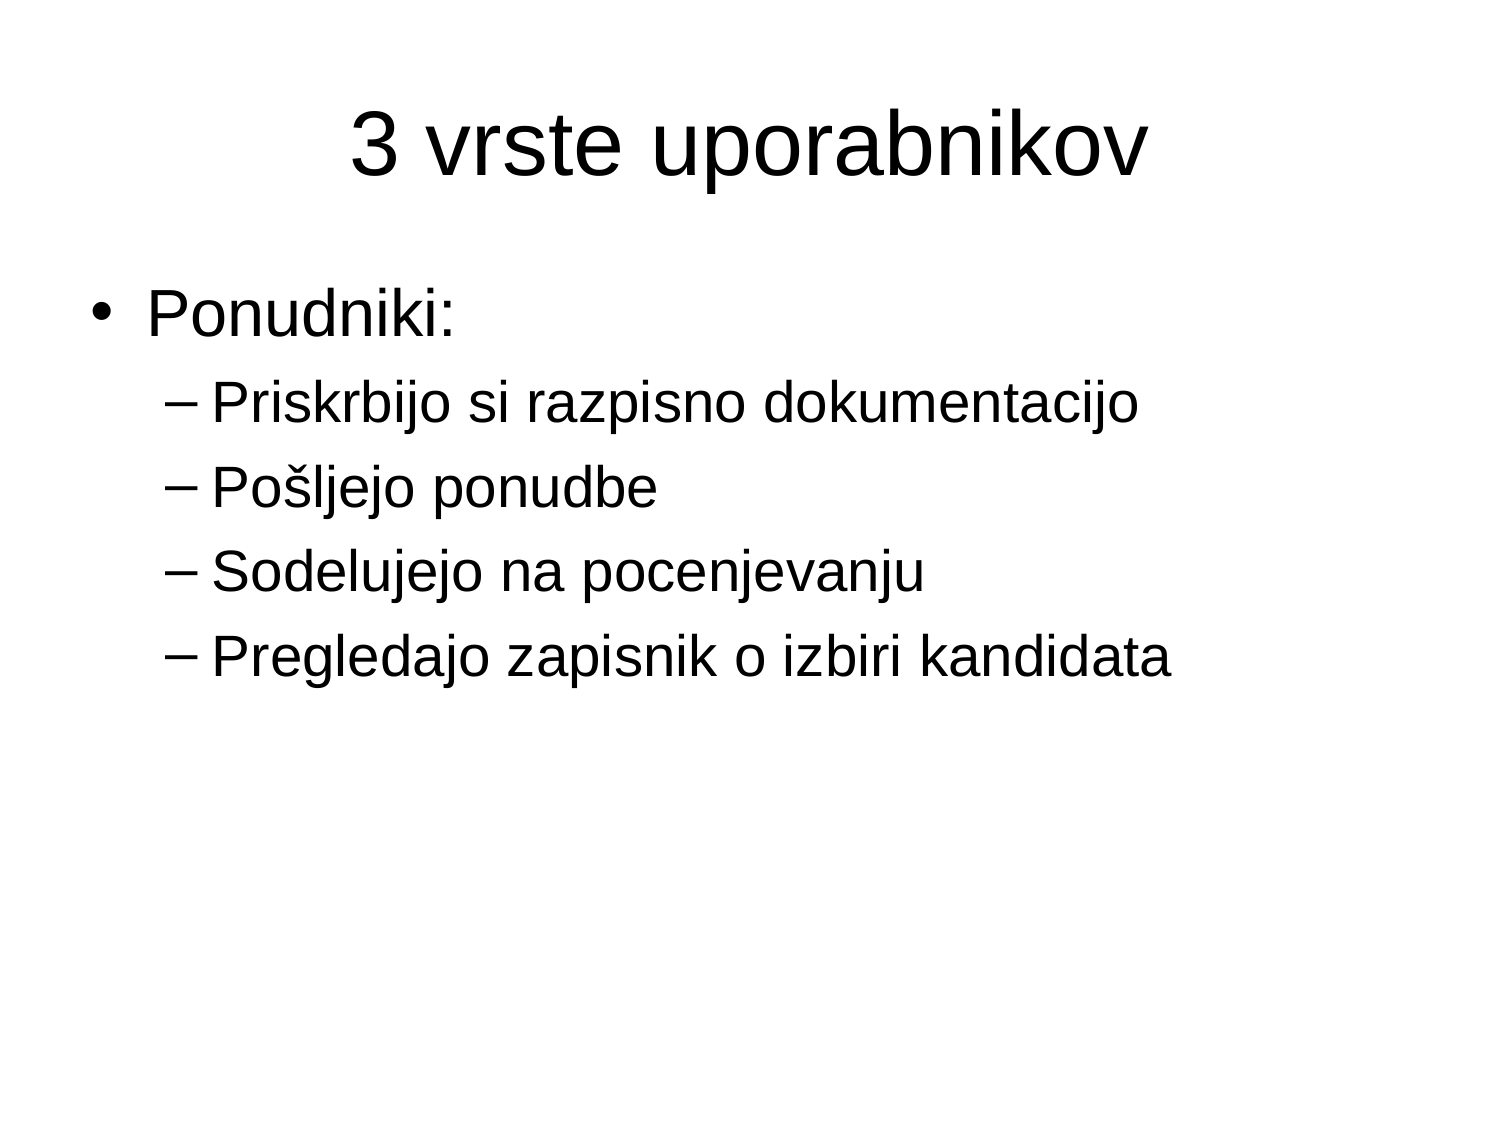

# 3 vrste uporabnikov
Ponudniki:
Priskrbijo si razpisno dokumentacijo
Pošljejo ponudbe
Sodelujejo na pocenjevanju
Pregledajo zapisnik o izbiri kandidata